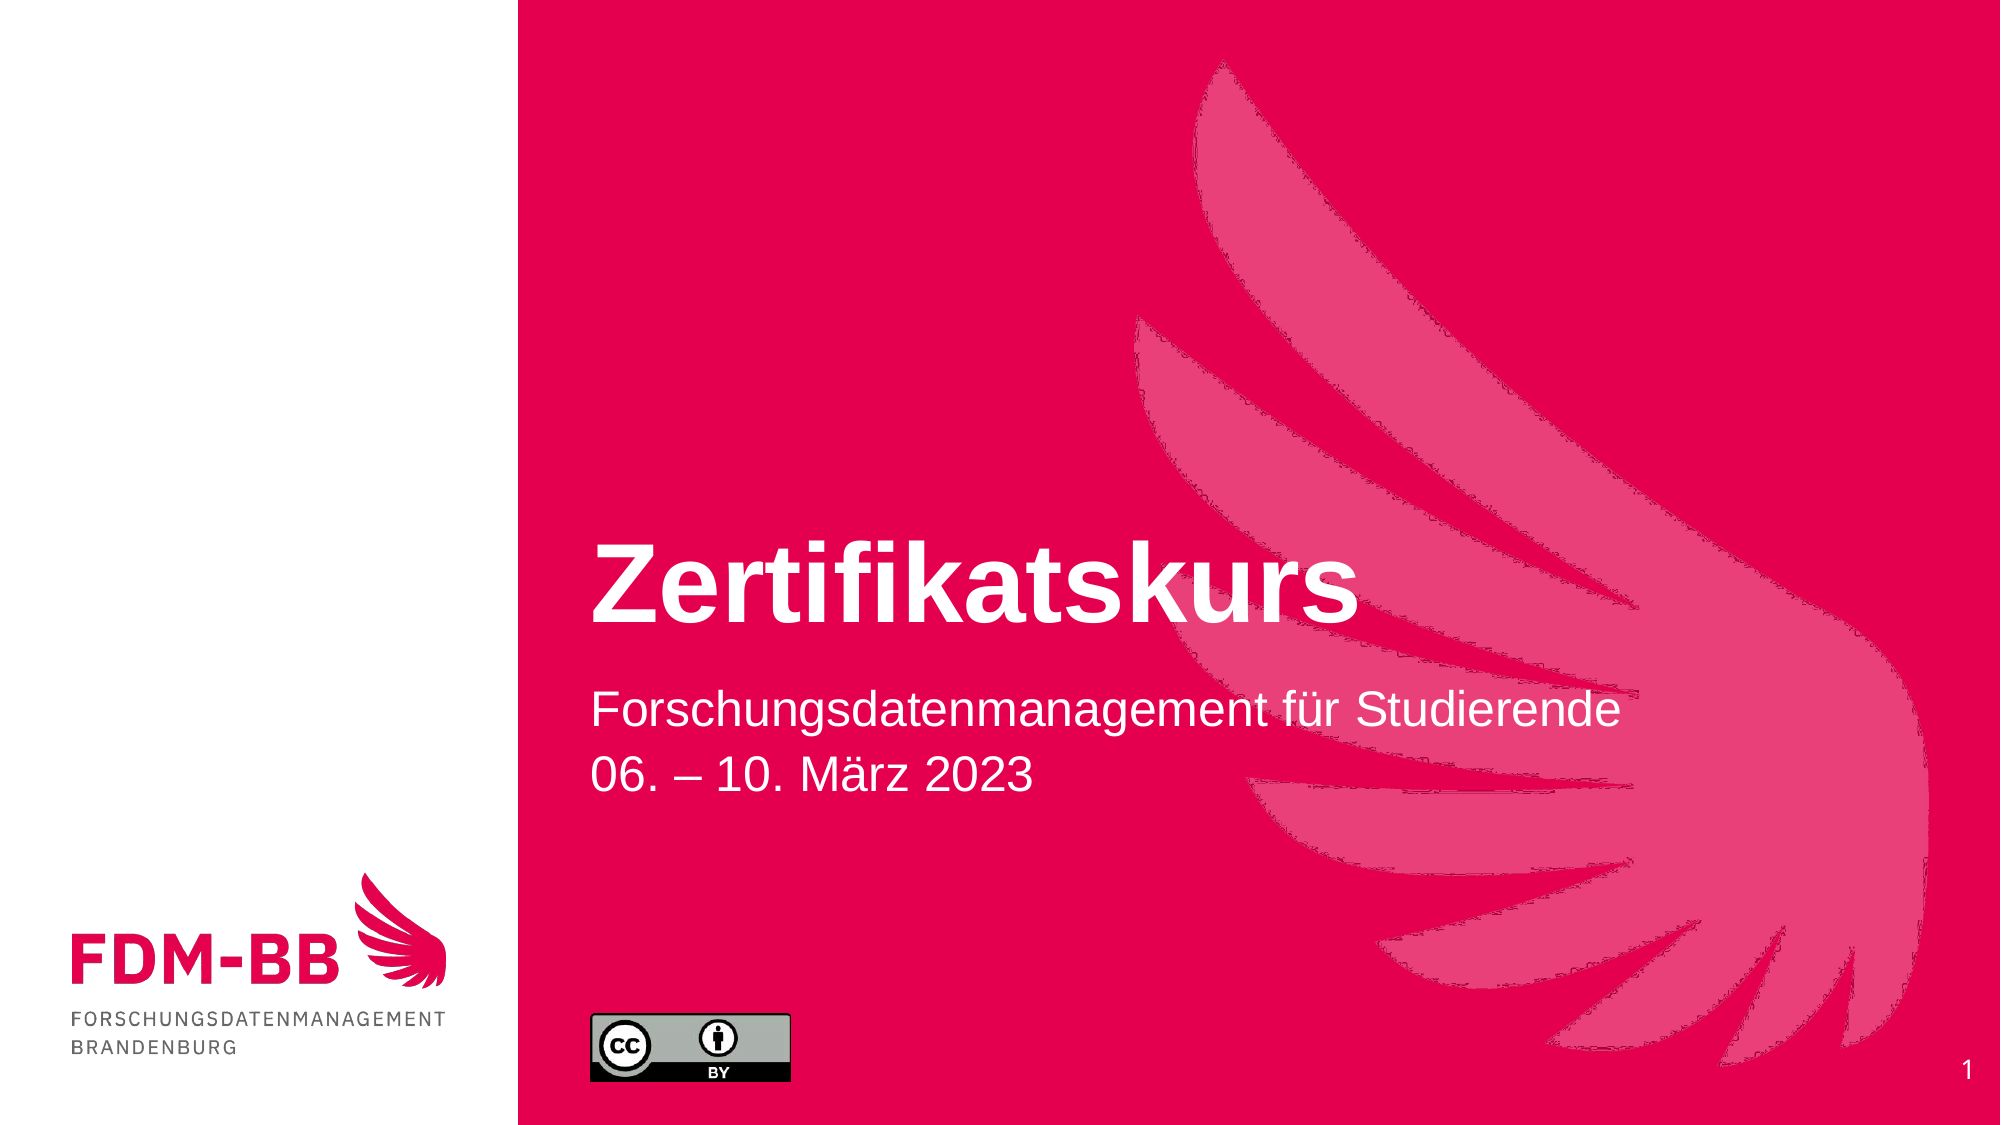

Zertifikatskurs
Forschungsdatenmanagement für Studierende
06. – 10. März 2023
1